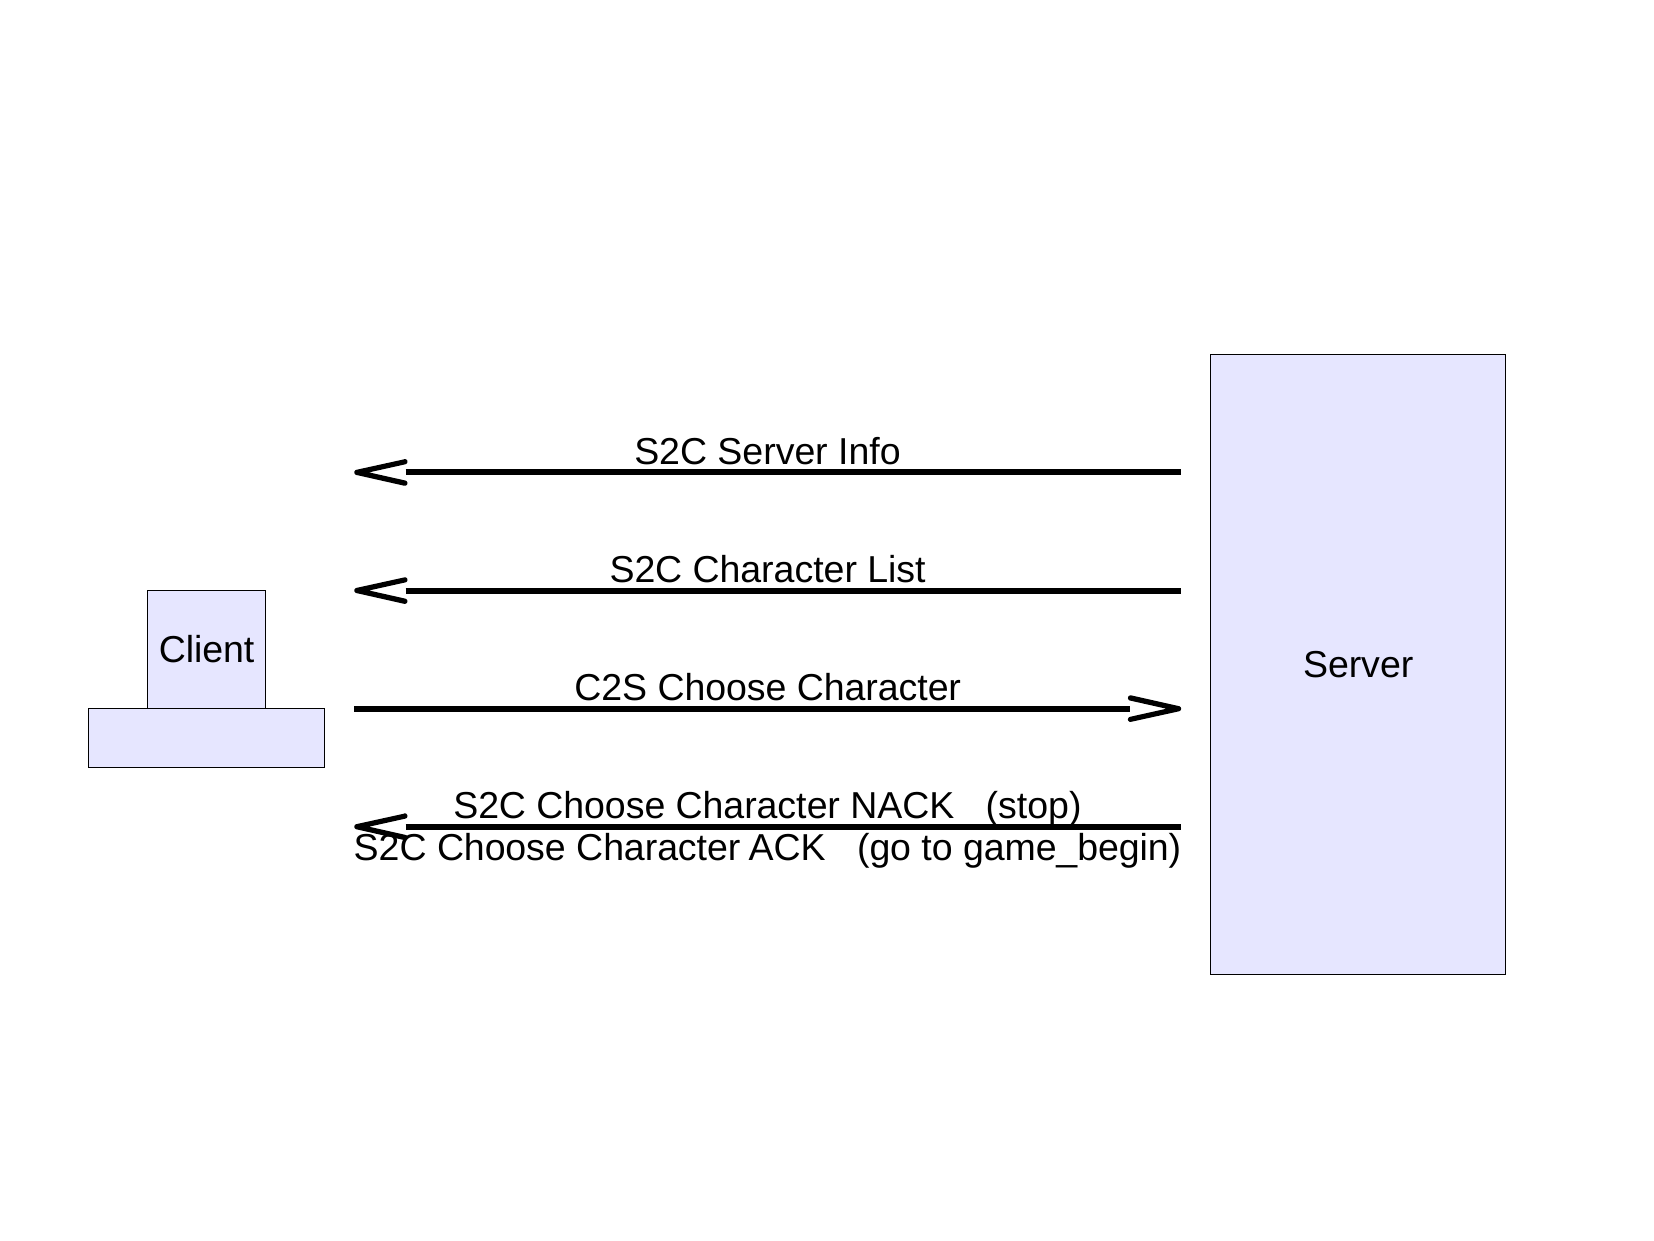

Server
S2C Server Info
Client
S2C Character List
C2S Choose Character
S2C Choose Character NACK (stop)
S2C Choose Character ACK (go to game_begin)